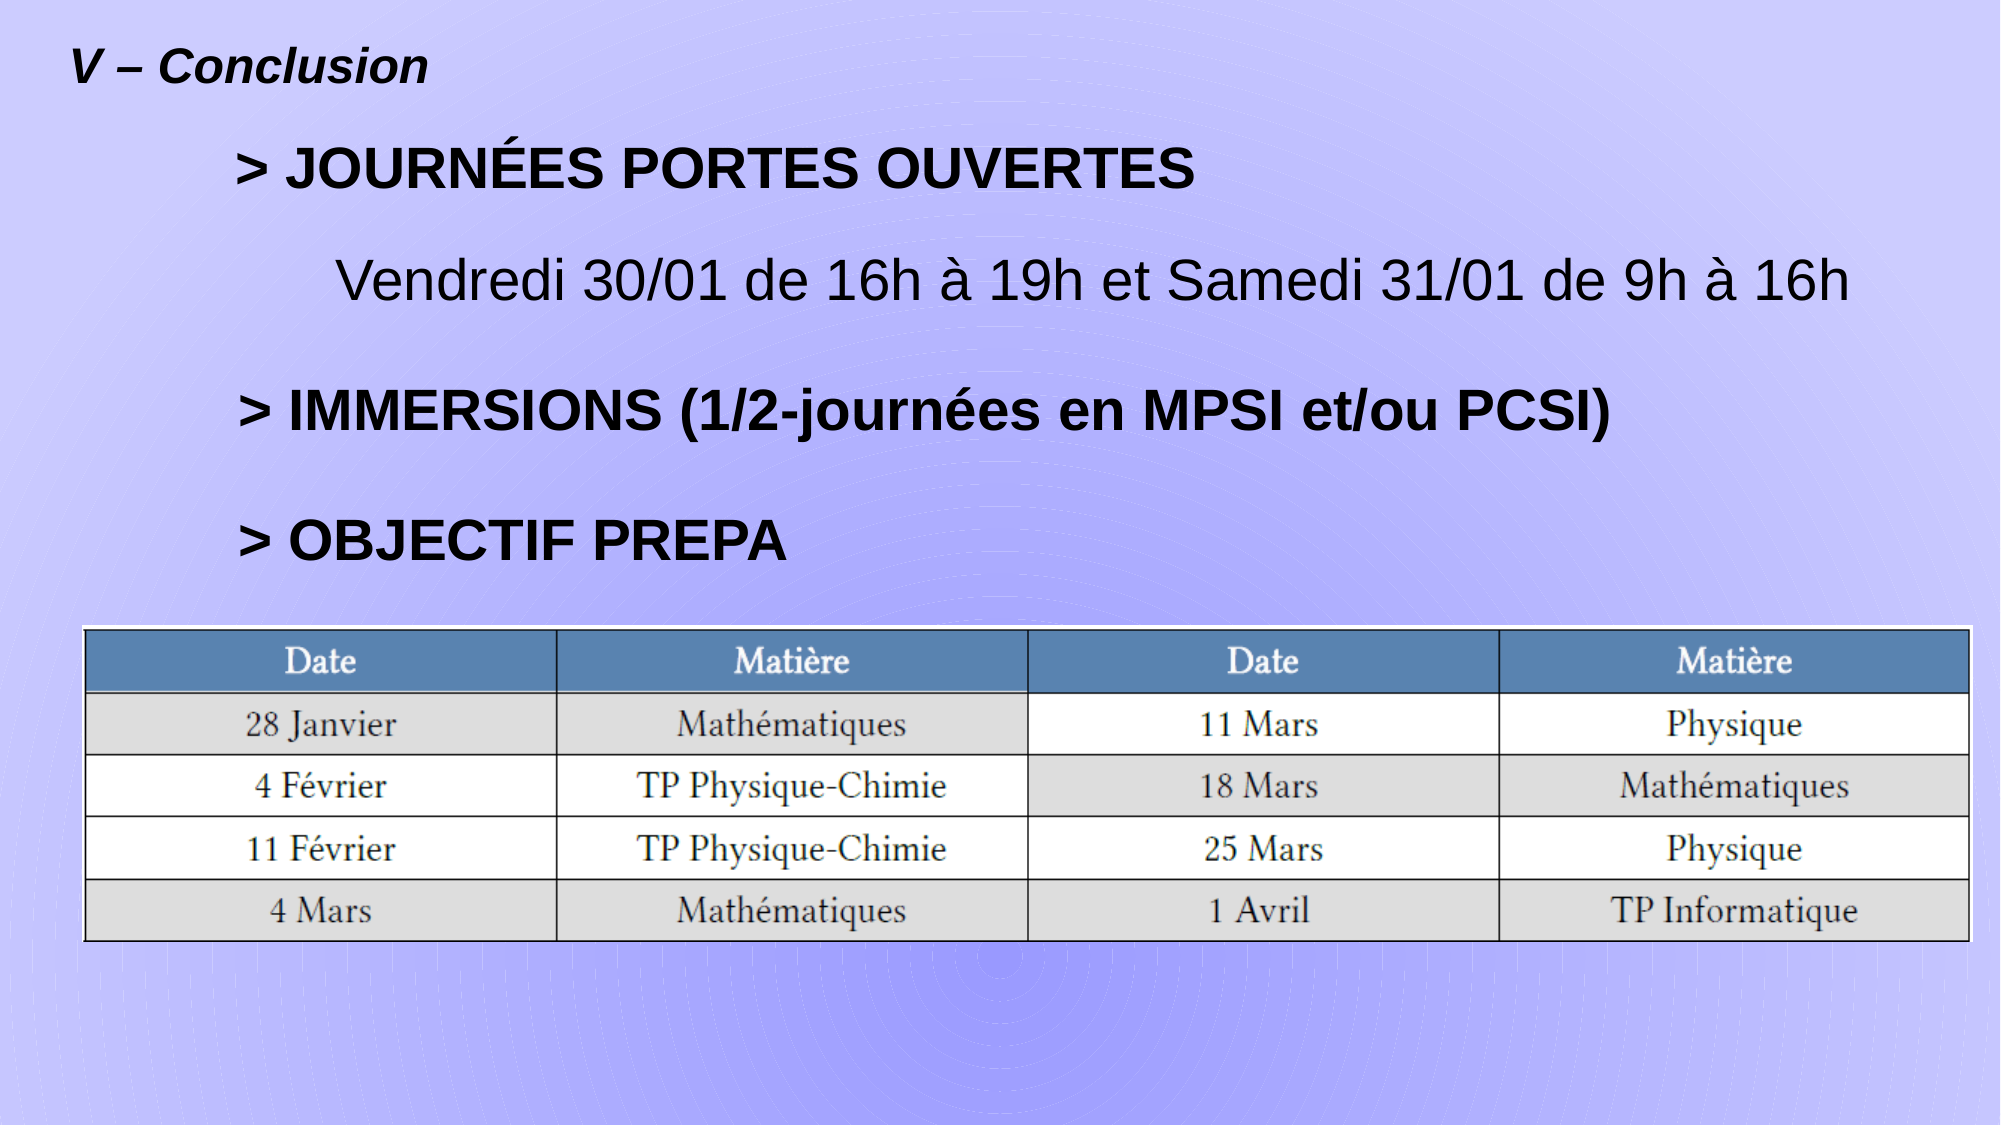

V – Conclusion
> JOURNÉES PORTES OUVERTES
 Vendredi 30/01 de 16h à 19h et Samedi 31/01 de 9h à 16h
	> IMMERSIONS (1/2-journées en MPSI et/ou PCSI)
	> OBJECTIF PREPA